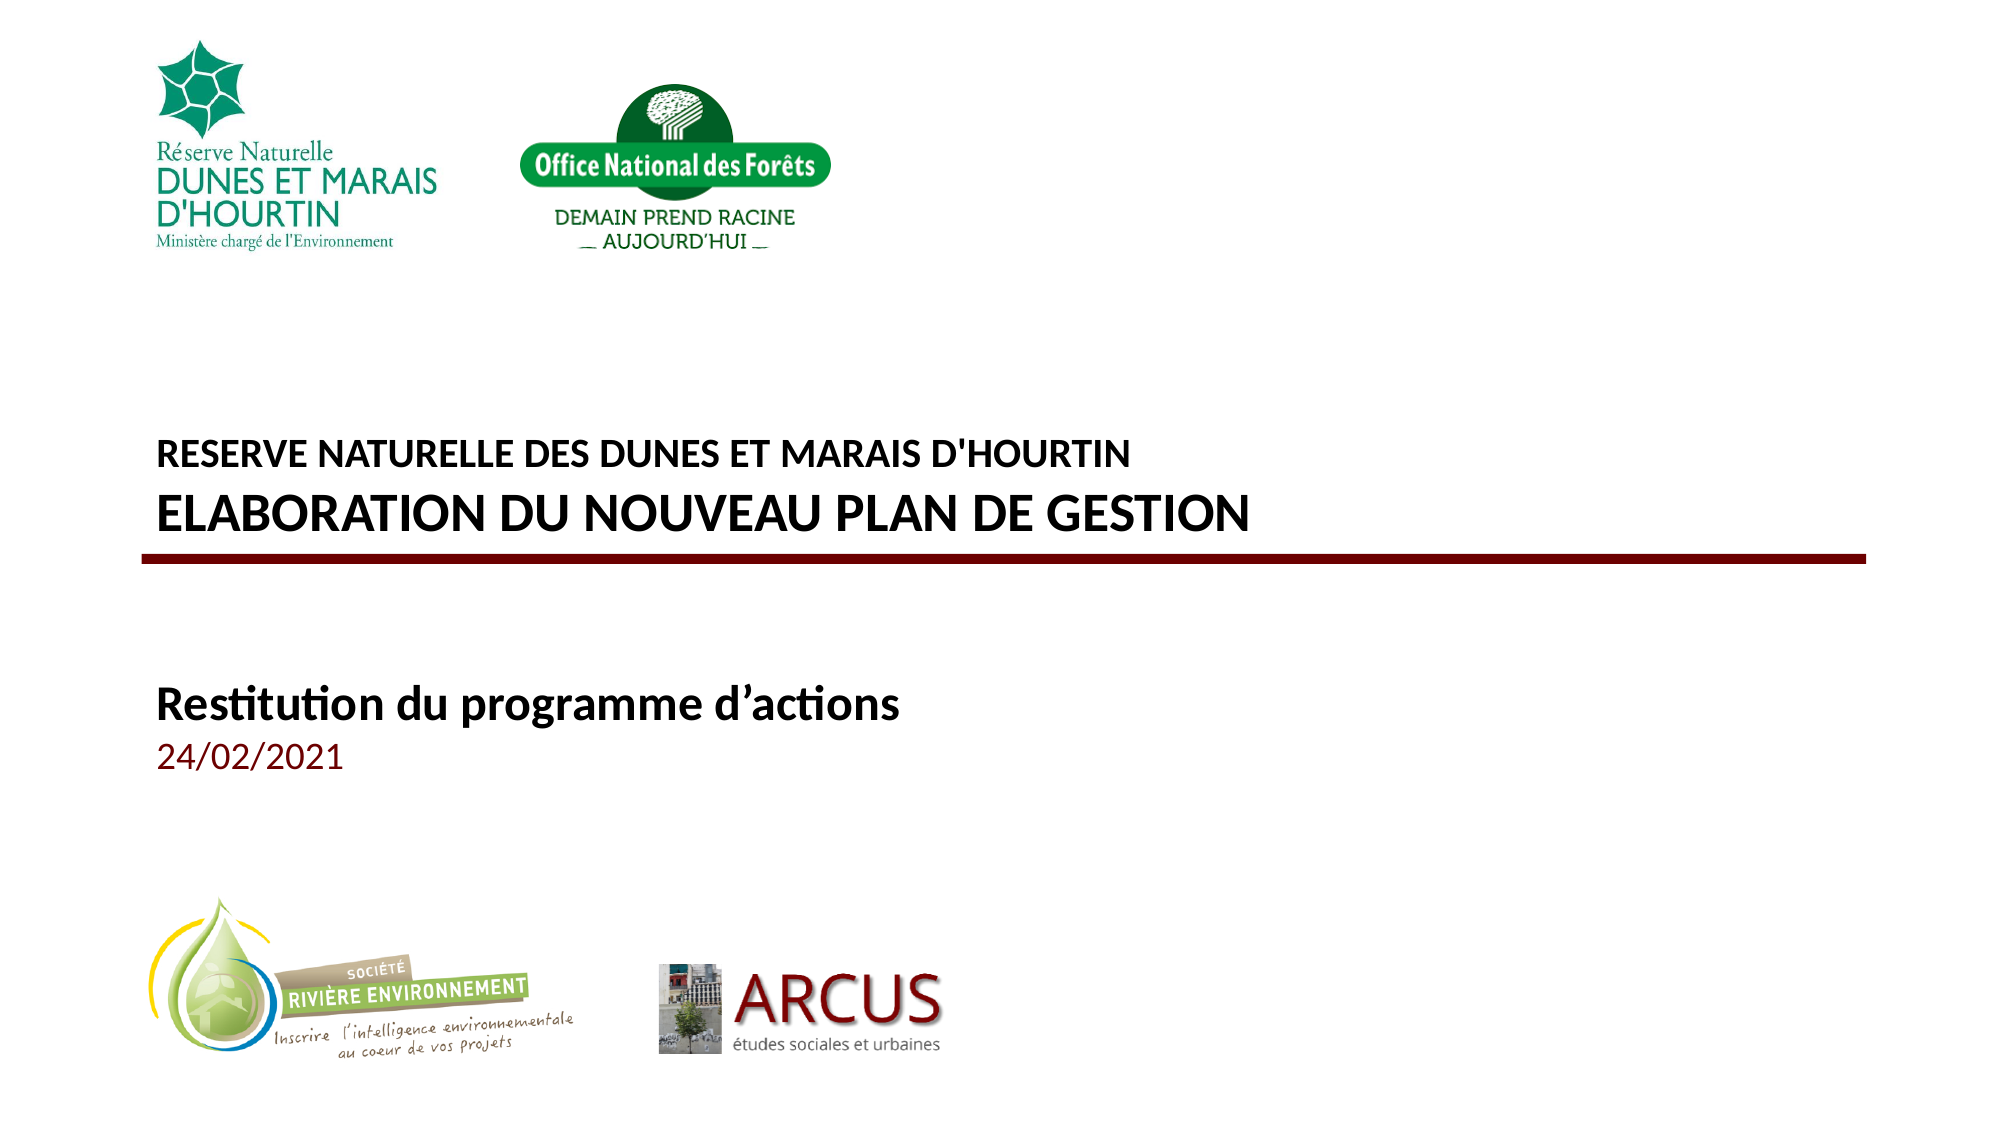

RESERVE NATURELLE DES DUNES ET MARAIS D'HOURTIN
ELABORATION DU NOUVEAU PLAN DE GESTION
Restitution du programme d’actions
24/02/2021